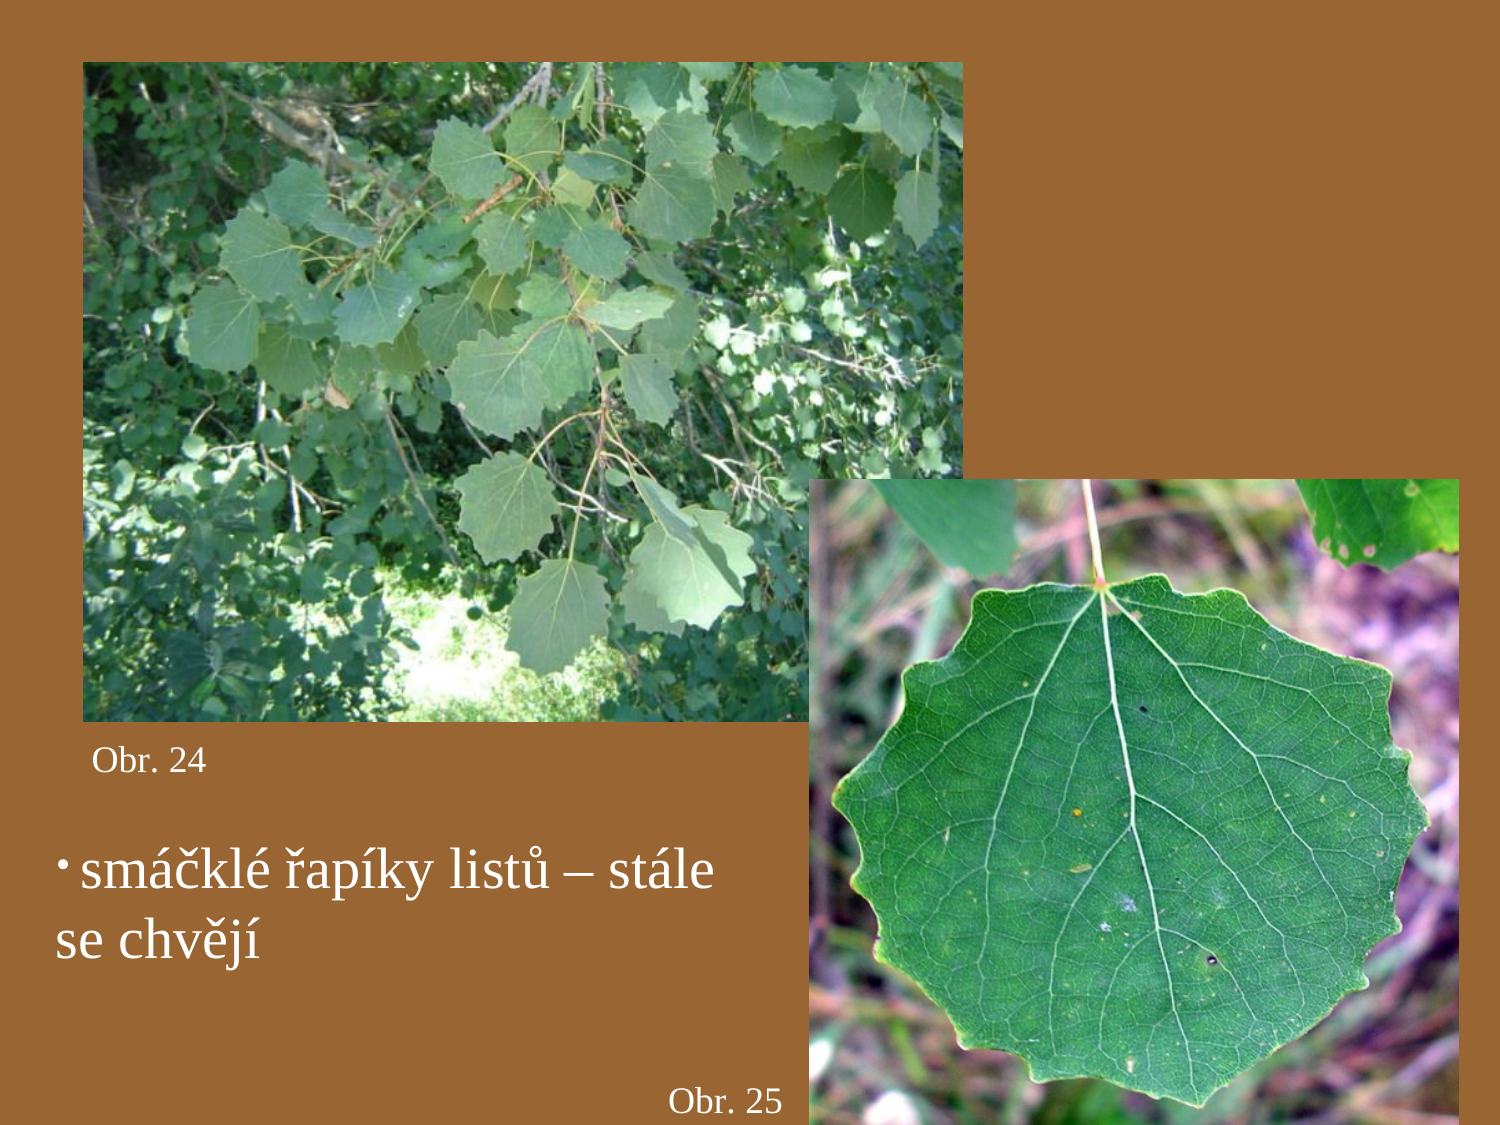

Obr. 24
 smáčklé řapíky listů – stále se chvějí
 Obr. 25